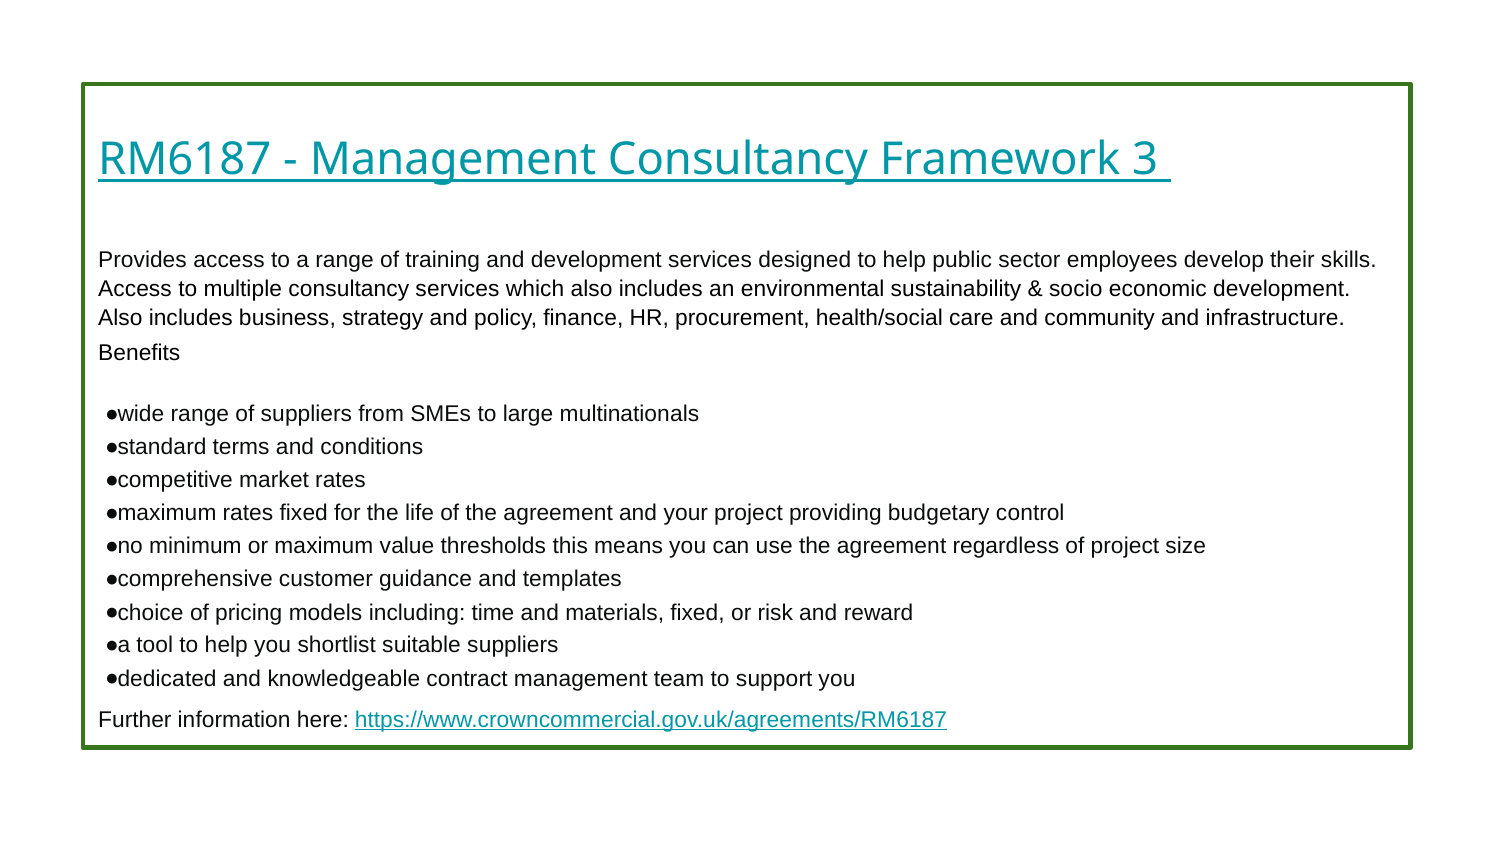

# RM6187 - Management Consultancy Framework 3
Provides access to a range of training and development services designed to help public sector employees develop their skills. Access to multiple consultancy services which also includes an environmental sustainability & socio economic development. Also includes business, strategy and policy, finance, HR, procurement, health/social care and community and infrastructure.
Benefits
wide range of suppliers from SMEs to large multinationals
standard terms and conditions
competitive market rates
maximum rates fixed for the life of the agreement and your project providing budgetary control
no minimum or maximum value thresholds this means you can use the agreement regardless of project size
comprehensive customer guidance and templates
choice of pricing models including: time and materials, fixed, or risk and reward
a tool to help you shortlist suitable suppliers
dedicated and knowledgeable contract management team to support you
Further information here: https://www.crowncommercial.gov.uk/agreements/RM6187